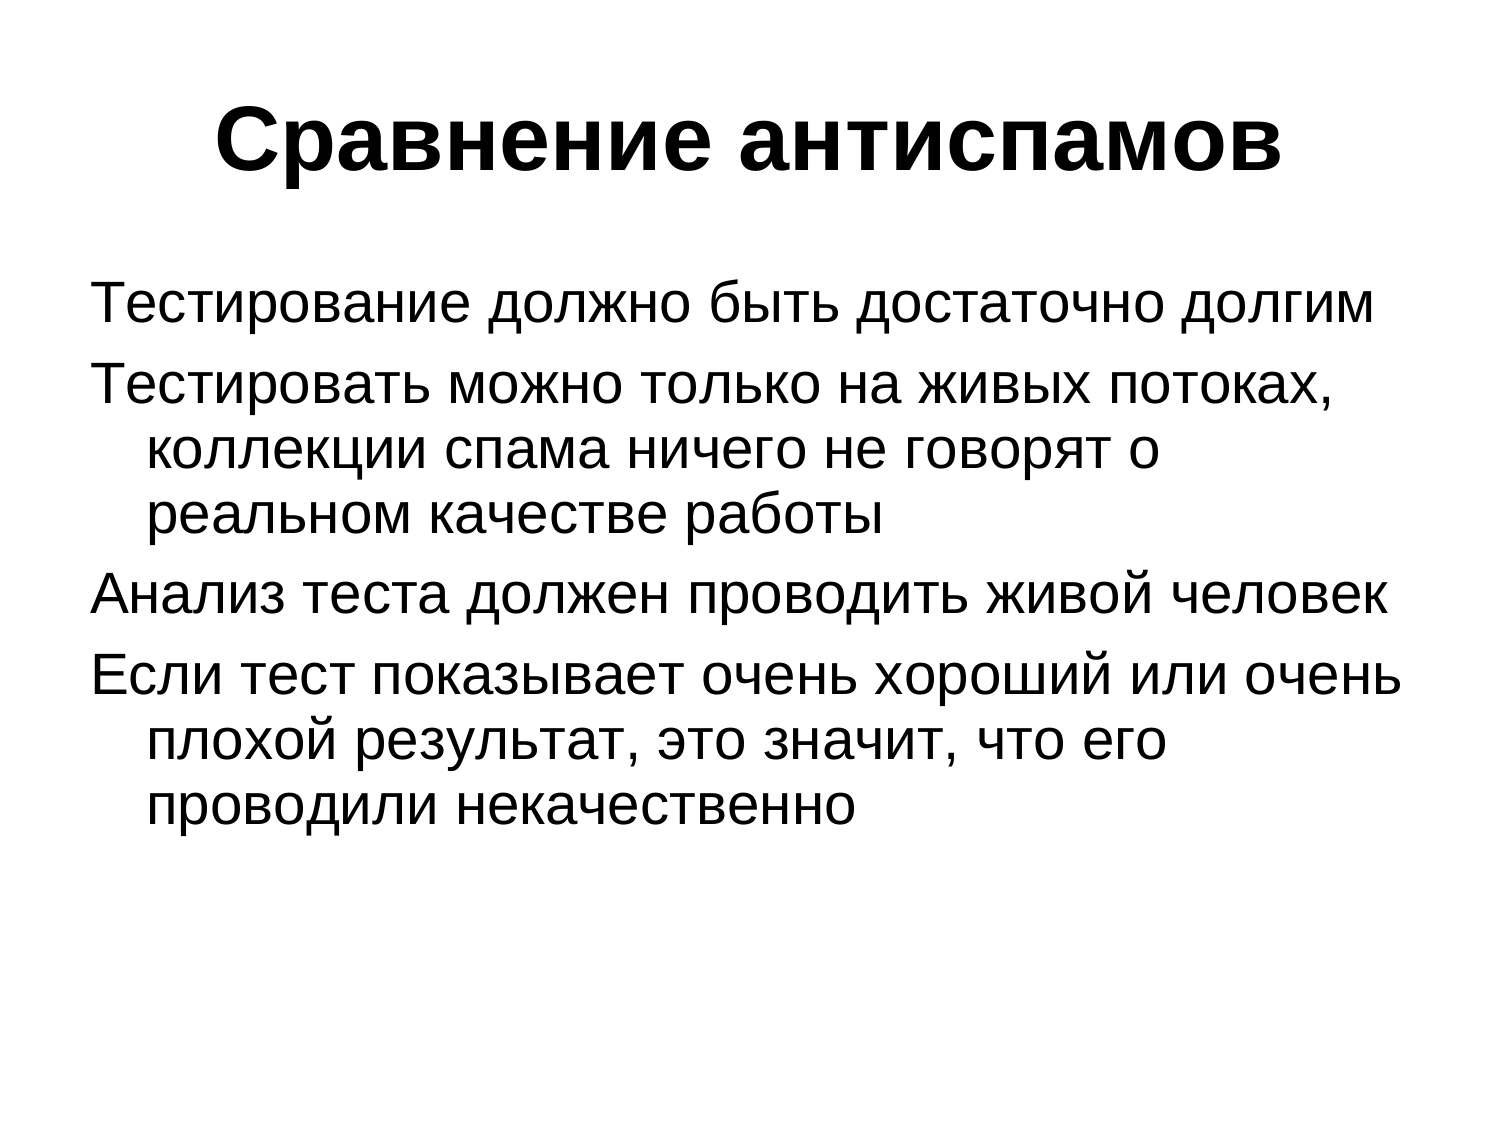

# Сравнение антиспамов
Тестирование должно быть достаточно долгим
Тестировать можно только на живых потоках, коллекции спама ничего не говорят о реальном качестве работы
Анализ теста должен проводить живой человек
Если тест показывает очень хороший или очень плохой результат, это значит, что его проводили некачественно